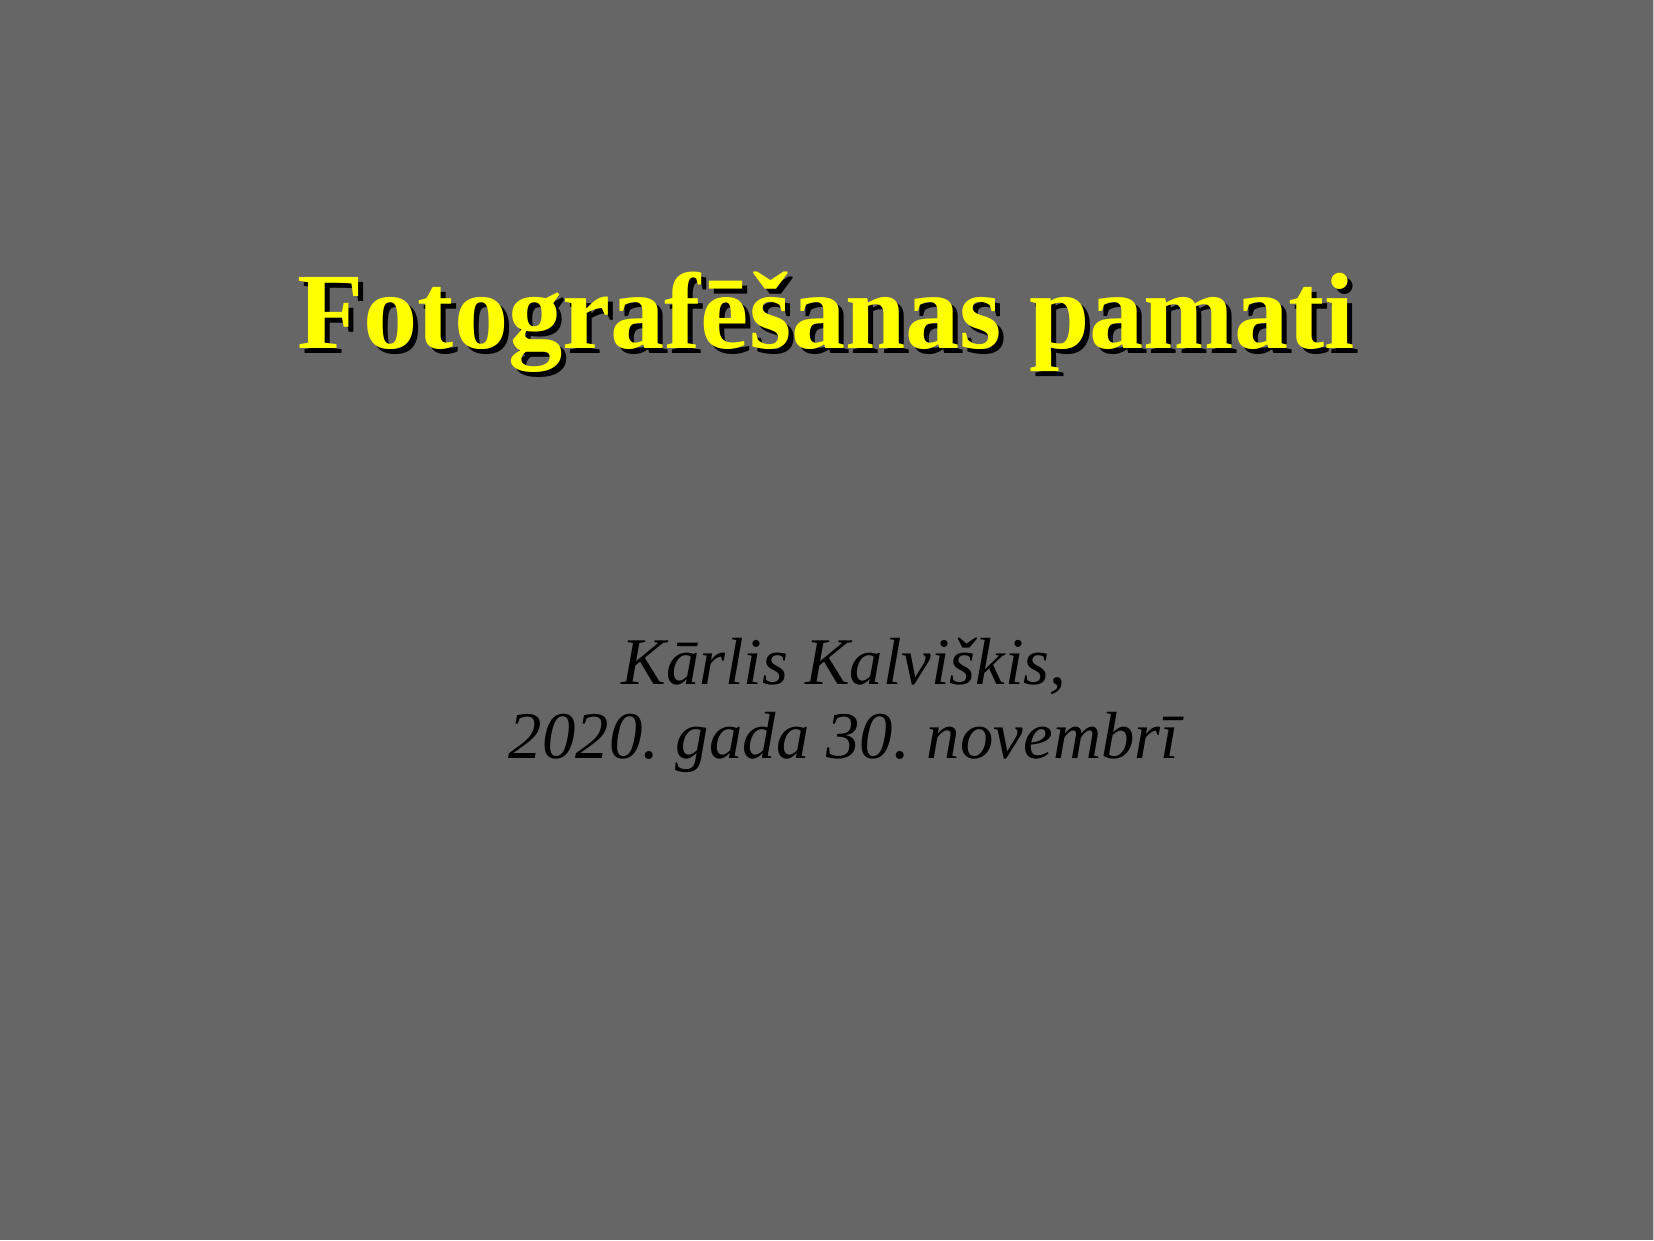

# Fotografēšanas pamati
Kārlis Kalviškis,
2020. gada 30. novembrī